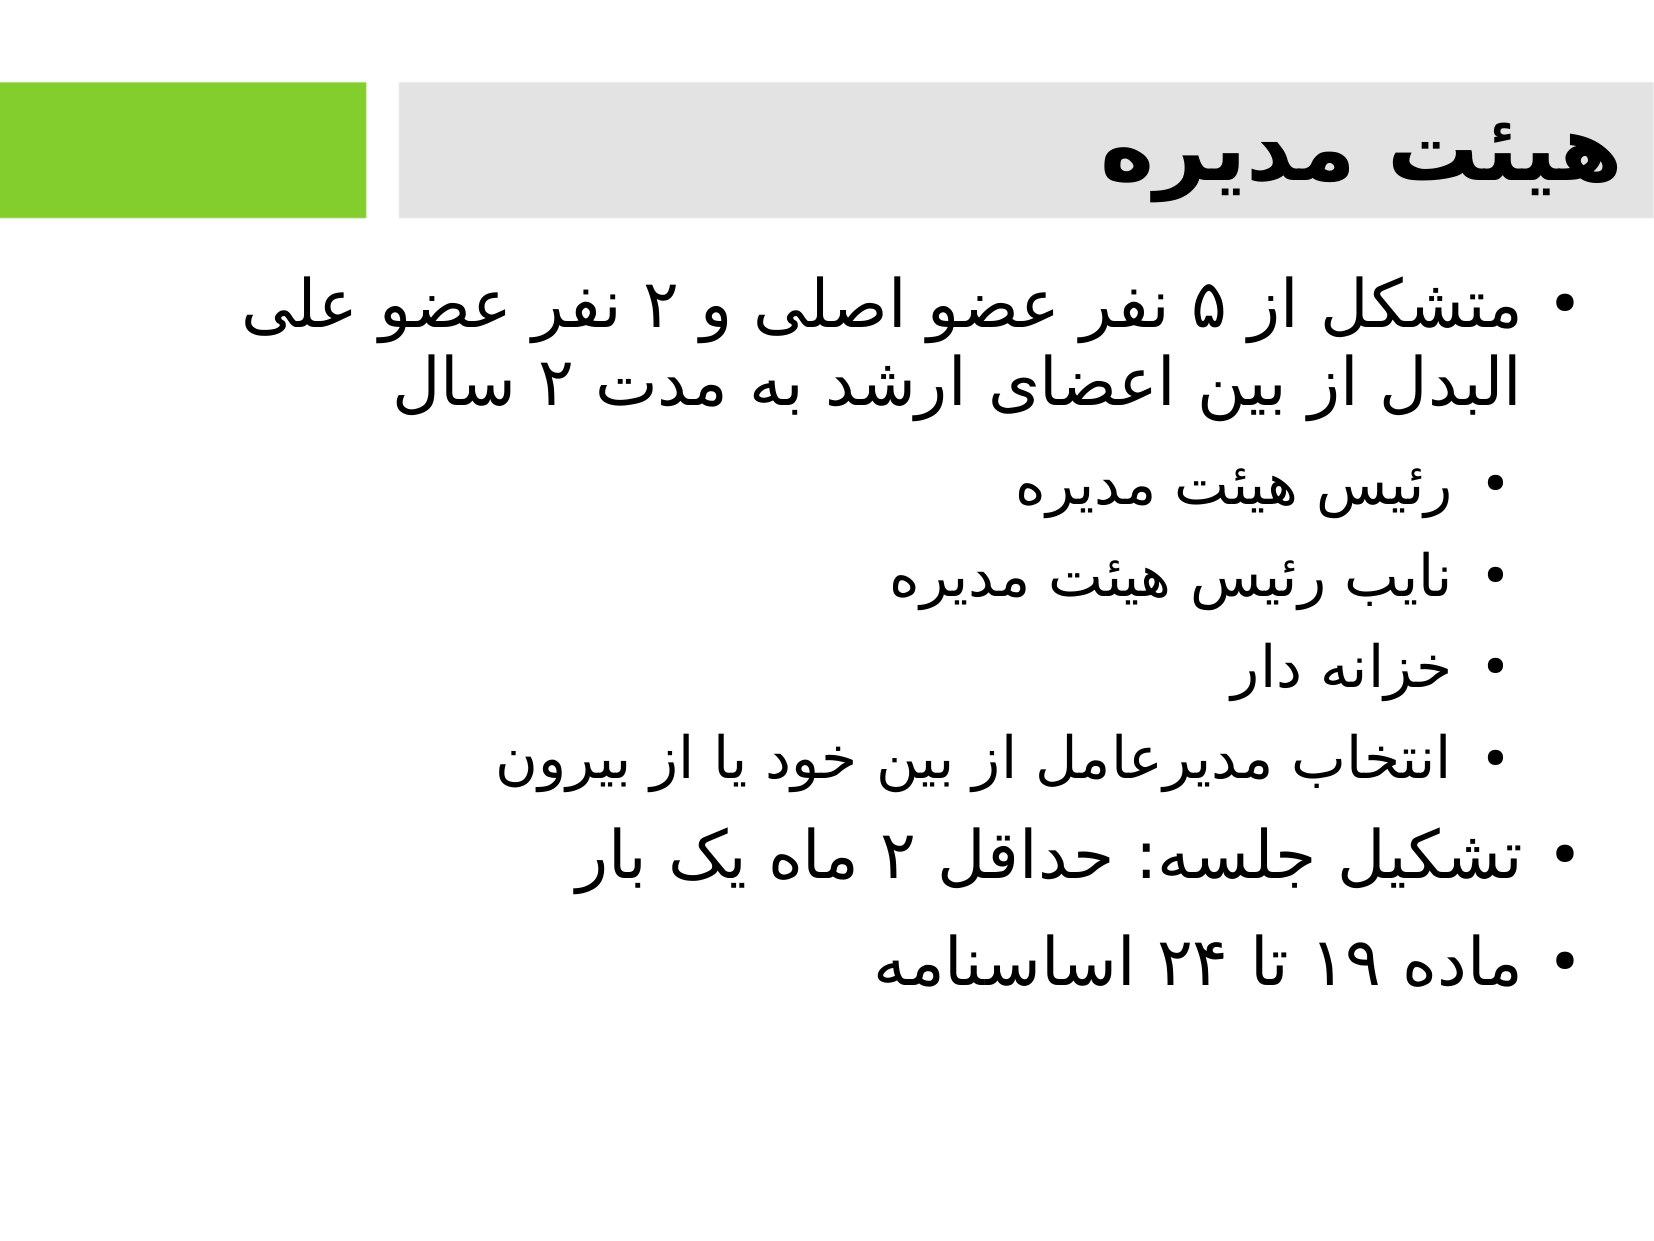

# هیئت مدیره
متشکل از ۵ نفر عضو اصلی و ۲ نفر عضو علی البدل از بین اعضای ارشد به مدت ۲ سال
رئیس هیئت مدیره
نایب رئیس هیئت مدیره
خزانه دار
انتخاب مدیرعامل از بین خود یا از بیرون
تشکیل جلسه: حداقل ۲ ماه یک بار
ماده ۱۹ تا ۲۴ اساسنامه